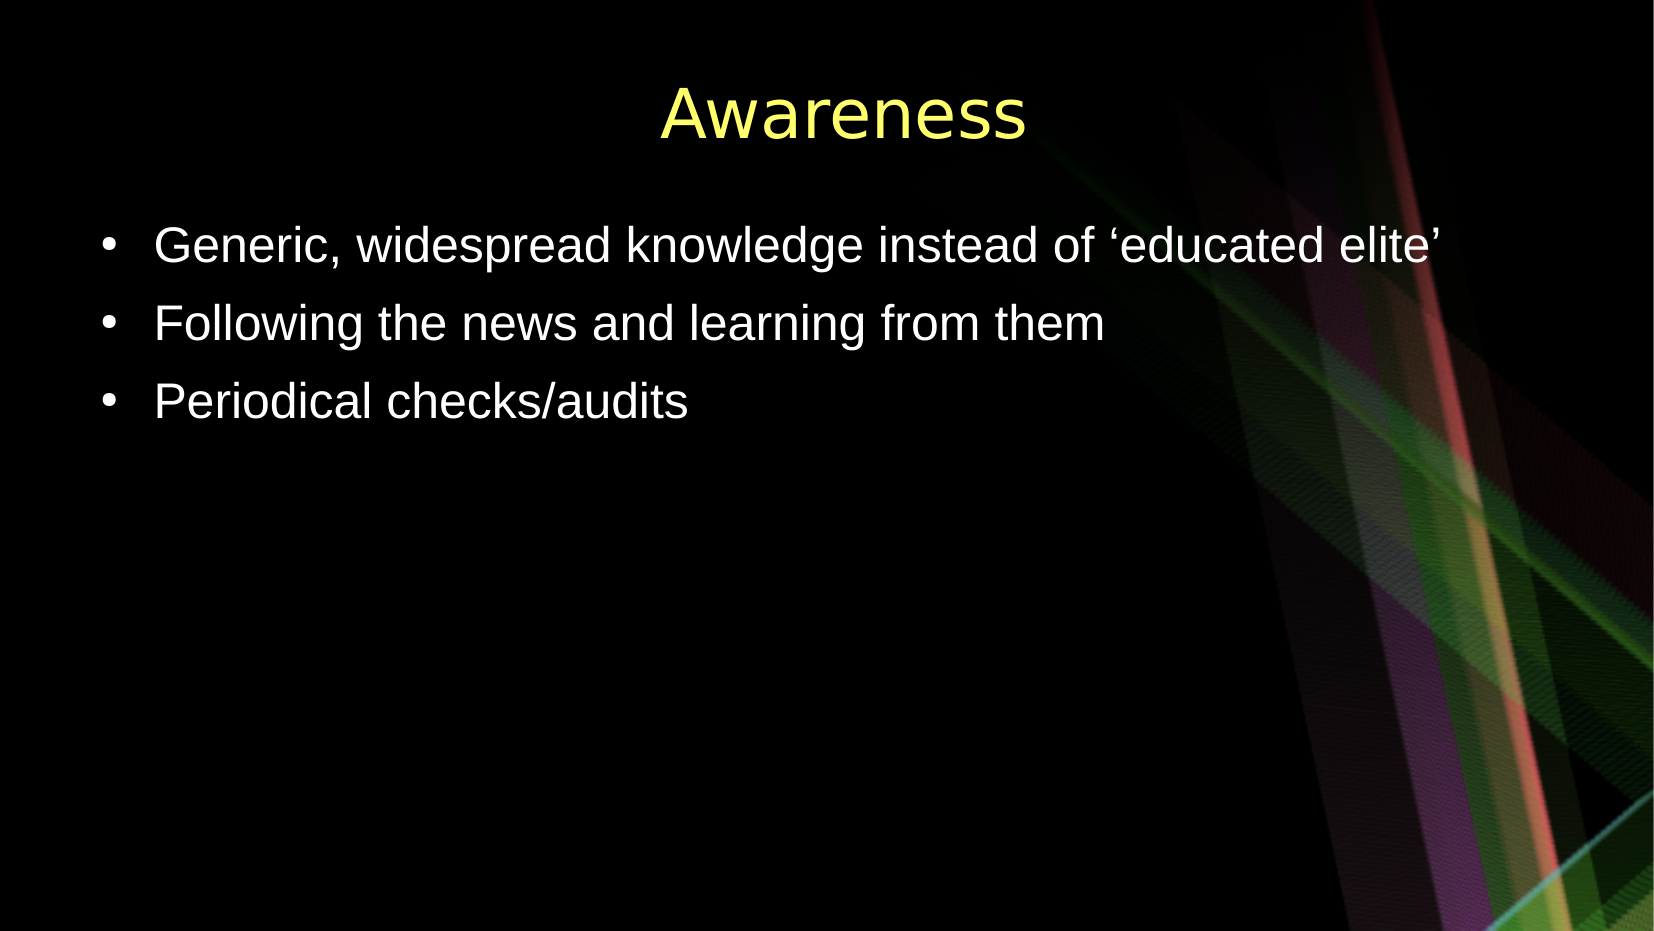

# Awareness
Generic, widespread knowledge instead of ‘educated elite’
Following the news and learning from them
Periodical checks/audits